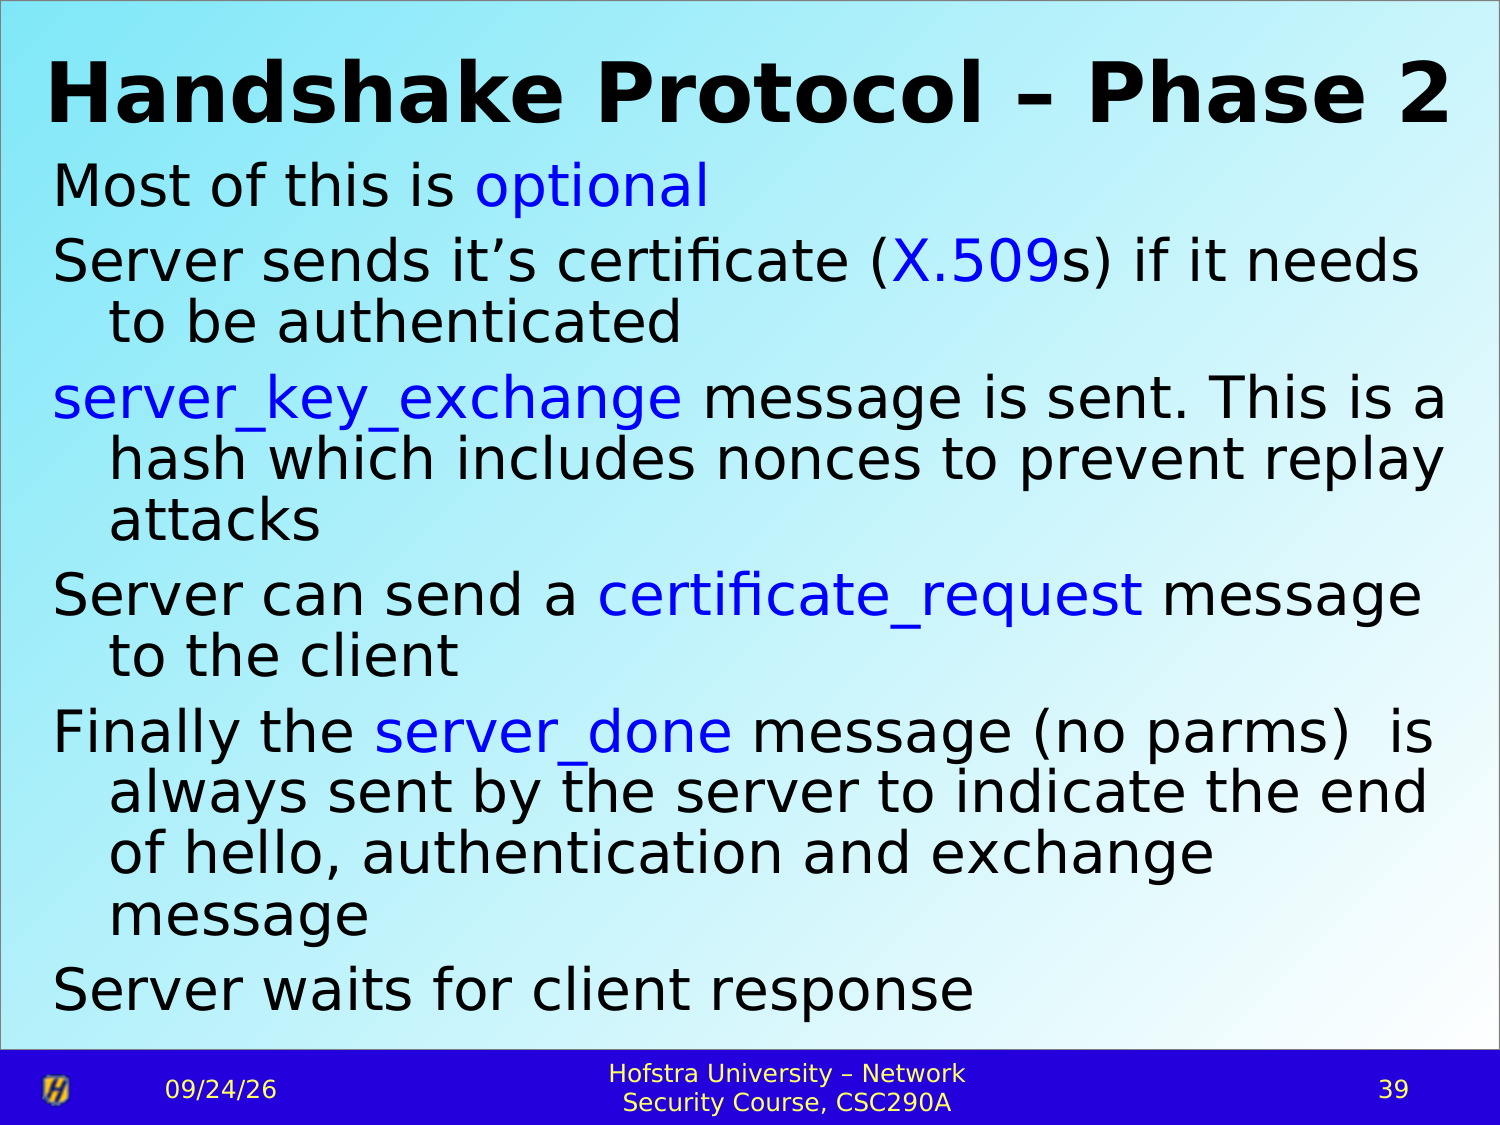

# Handshake Protocol – Phase 2
Most of this is optional
Server sends it’s certificate (X.509s) if it needs to be authenticated
server_key_exchange message is sent. This is a hash which includes nonces to prevent replay attacks
Server can send a certificate_request message to the client
Finally the server_done message (no parms) is always sent by the server to indicate the end of hello, authentication and exchange message
Server waits for client response
39